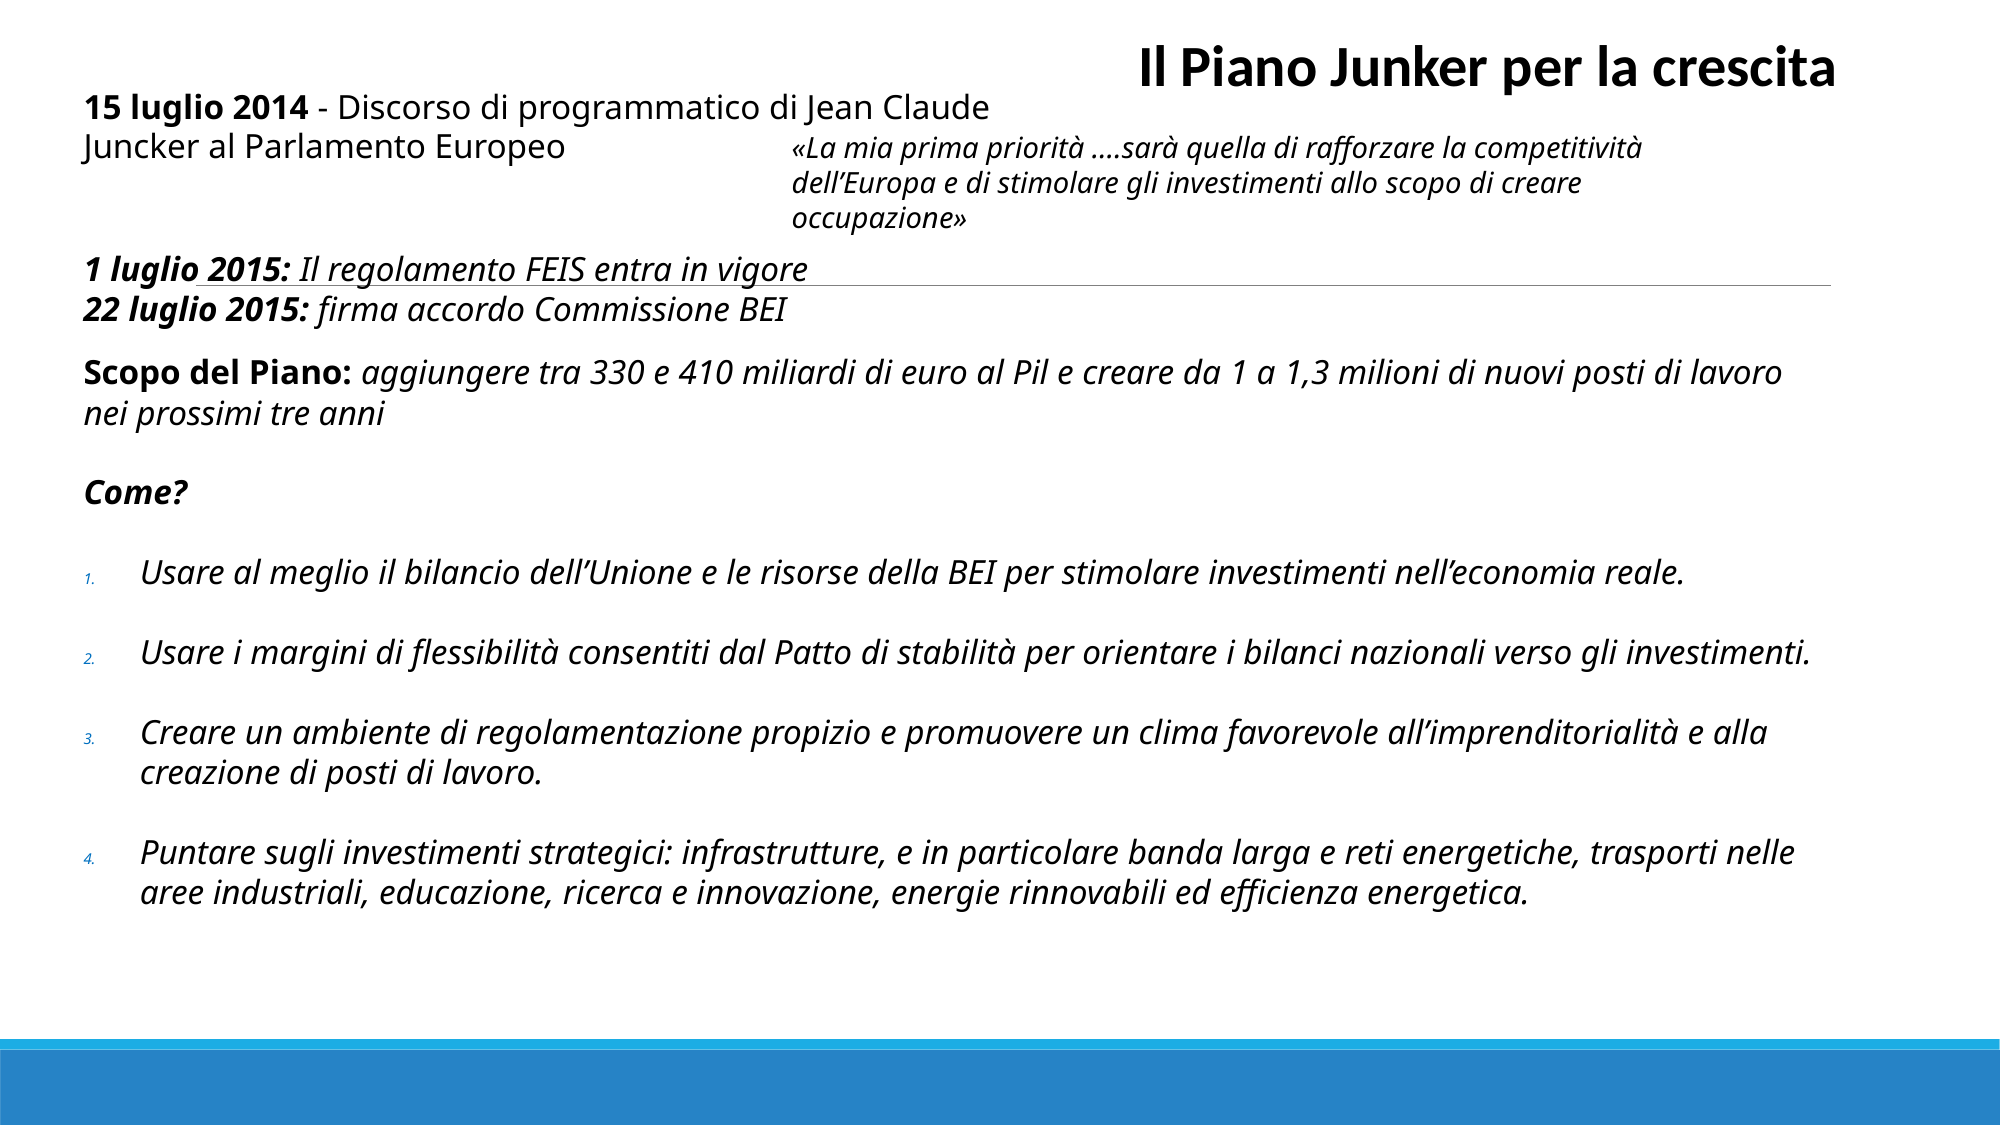

Il Piano Junker per la crescita
15 luglio 2014 - Discorso di programmatico di Jean Claude Juncker al Parlamento Europeo
«La mia prima priorità ….sarà quella di rafforzare la competitività dell’Europa e di stimolare gli investimenti allo scopo di creare occupazione»
1 luglio 2015: Il regolamento FEIS entra in vigore
22 luglio 2015: firma accordo Commissione BEI
Scopo del Piano: aggiungere tra 330 e 410 miliardi di euro al Pil e creare da 1 a 1,3 milioni di nuovi posti di lavoro nei prossimi tre anni
Come?
Usare al meglio il bilancio dell’Unione e le risorse della BEI per stimolare investimenti nell’economia reale.
Usare i margini di flessibilità consentiti dal Patto di stabilità per orientare i bilanci nazionali verso gli investimenti.
Creare un ambiente di regolamentazione propizio e promuovere un clima favorevole all’imprenditorialità e alla creazione di posti di lavoro.
Puntare sugli investimenti strategici: infrastrutture, e in particolare banda larga e reti energetiche, trasporti nelle aree industriali, educazione, ricerca e innovazione, energie rinnovabili ed efficienza energetica.